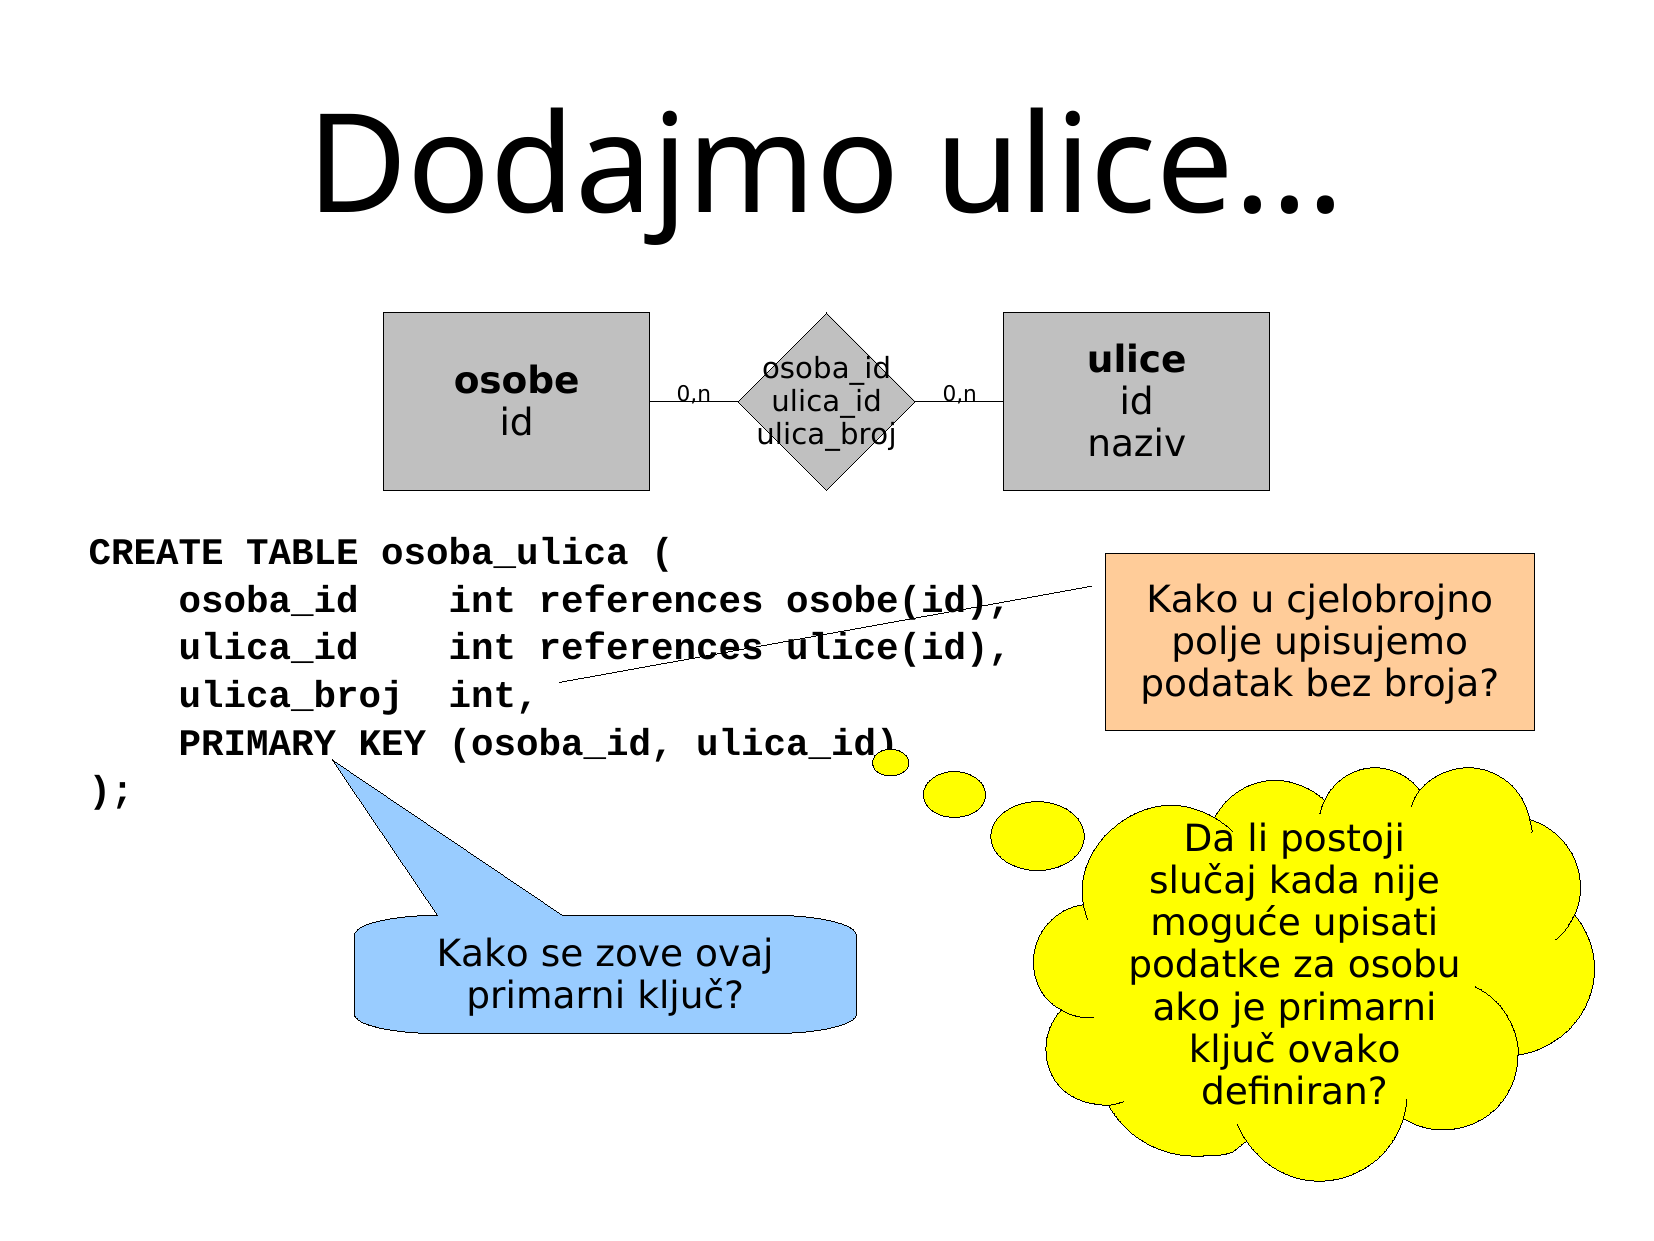

# Dodajmo ulice...
CREATE TABLE osoba_ulica (
 osoba_id int references osobe(id),
 ulica_id int references ulice(id),
 ulica_broj int,
 PRIMARY KEY (osoba_id, ulica_id)
);
osobe
id
osoba_id
ulica_id
ulica_broj
ulice
id
naziv
Kako u cjelobrojno polje upisujemo podatak bez broja?
Da li postoji slučaj kada nije moguće upisati podatke za osobu ako je primarni ključ ovako definiran?
Kako se zove ovaj
primarni ključ?